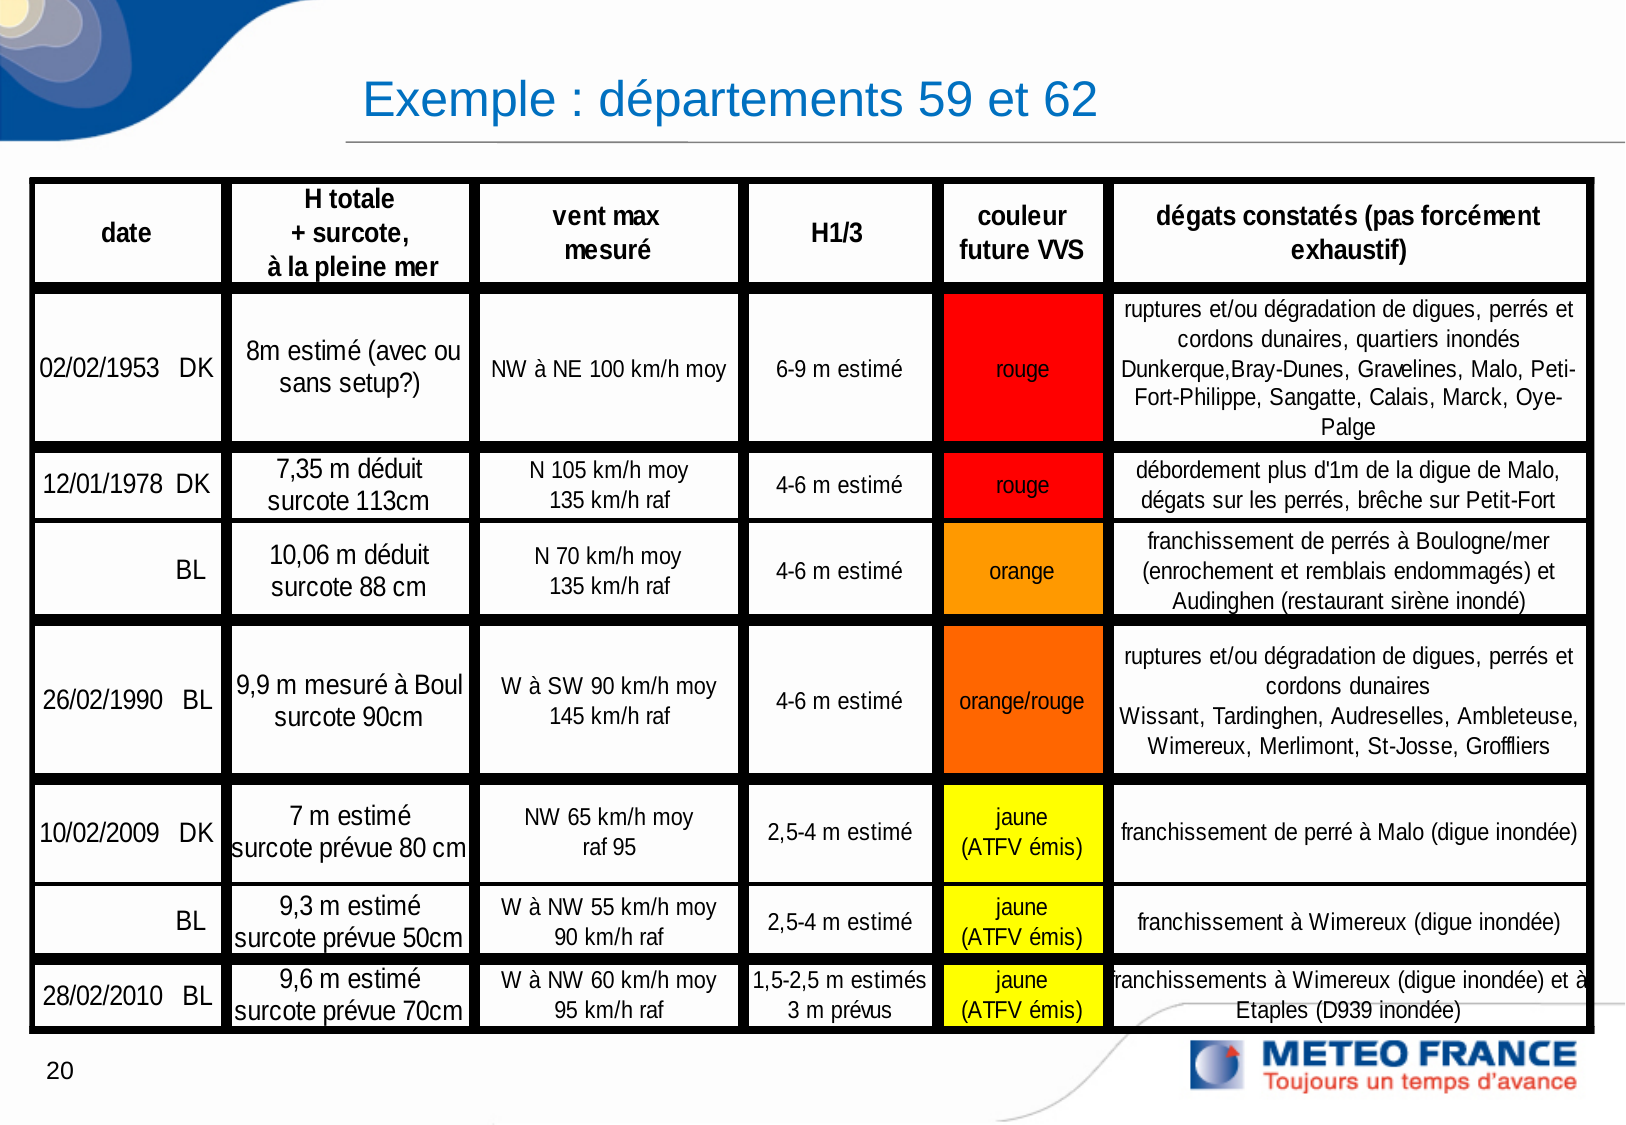

# Exemple : départements 59 et 62